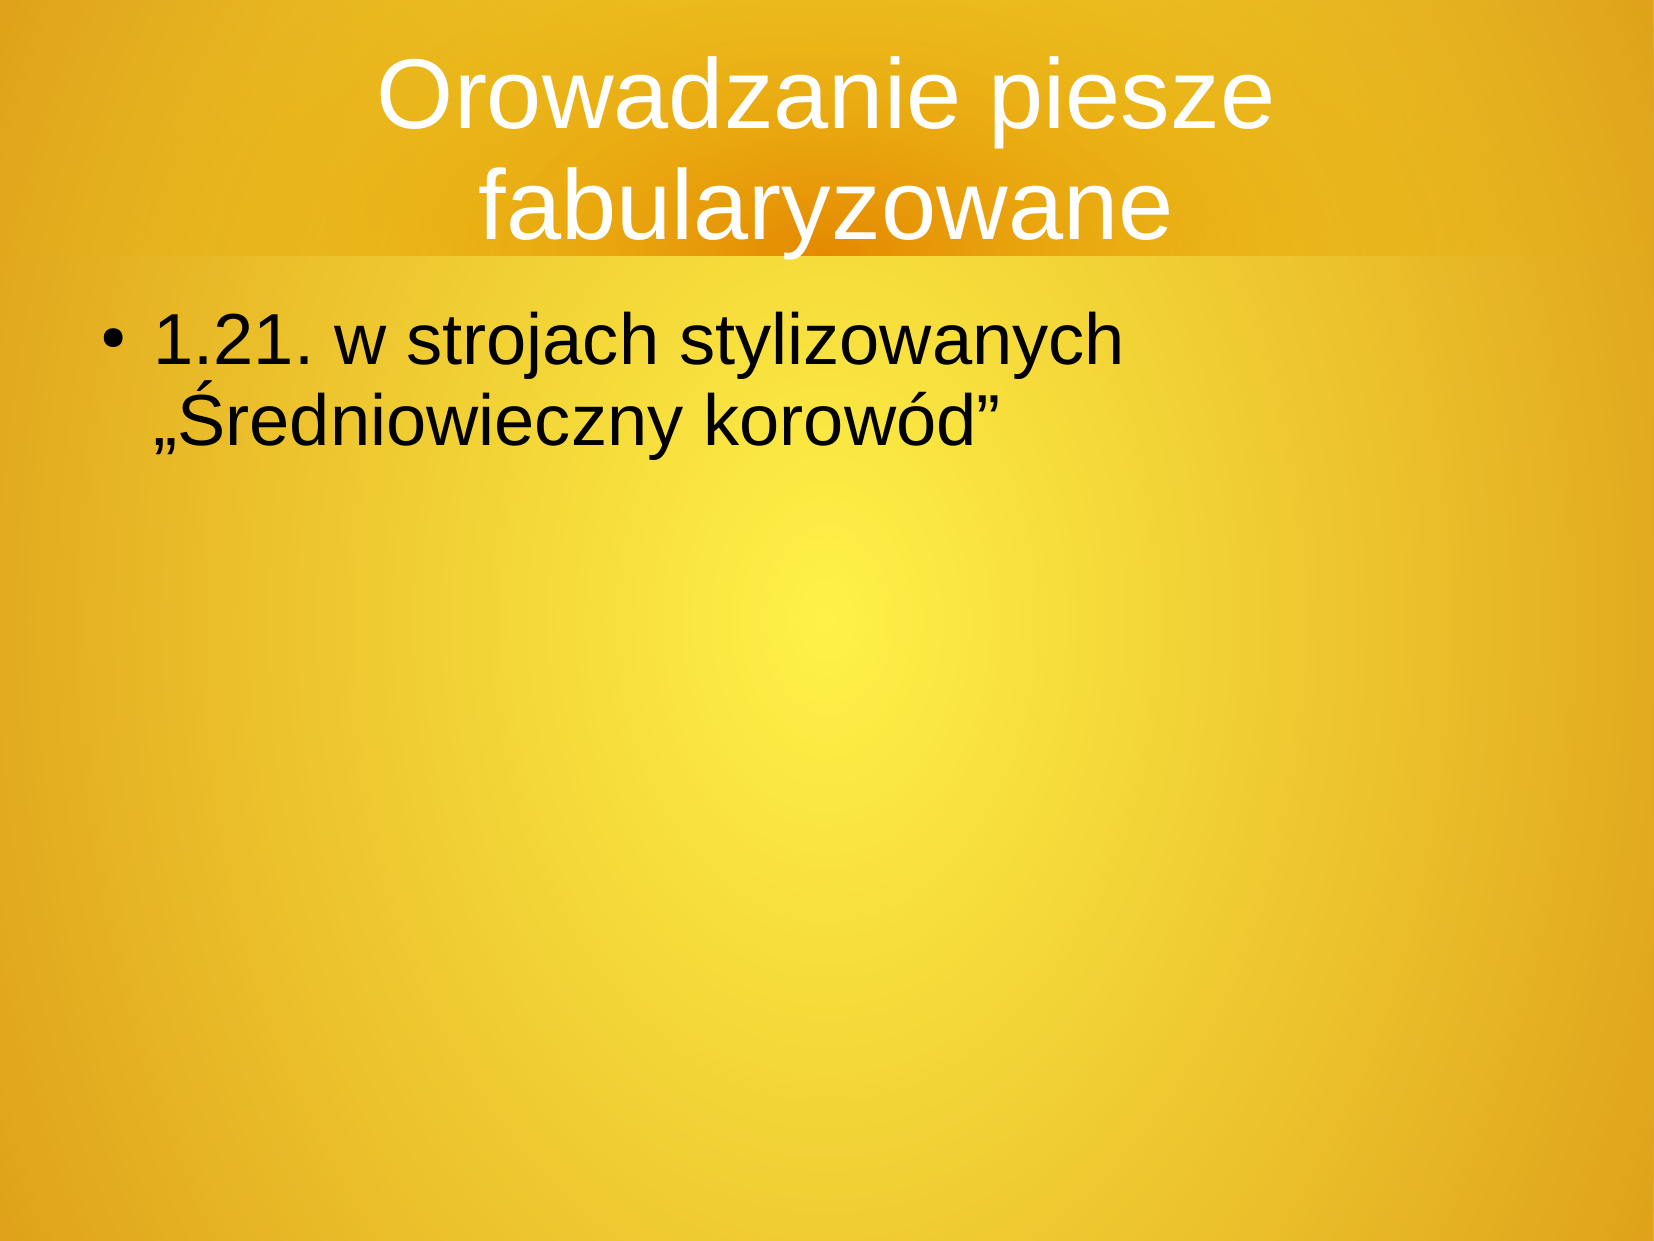

# Orowadzanie piesze fabularyzowane
1.21. w strojach stylizowanych „Średniowieczny korowód”